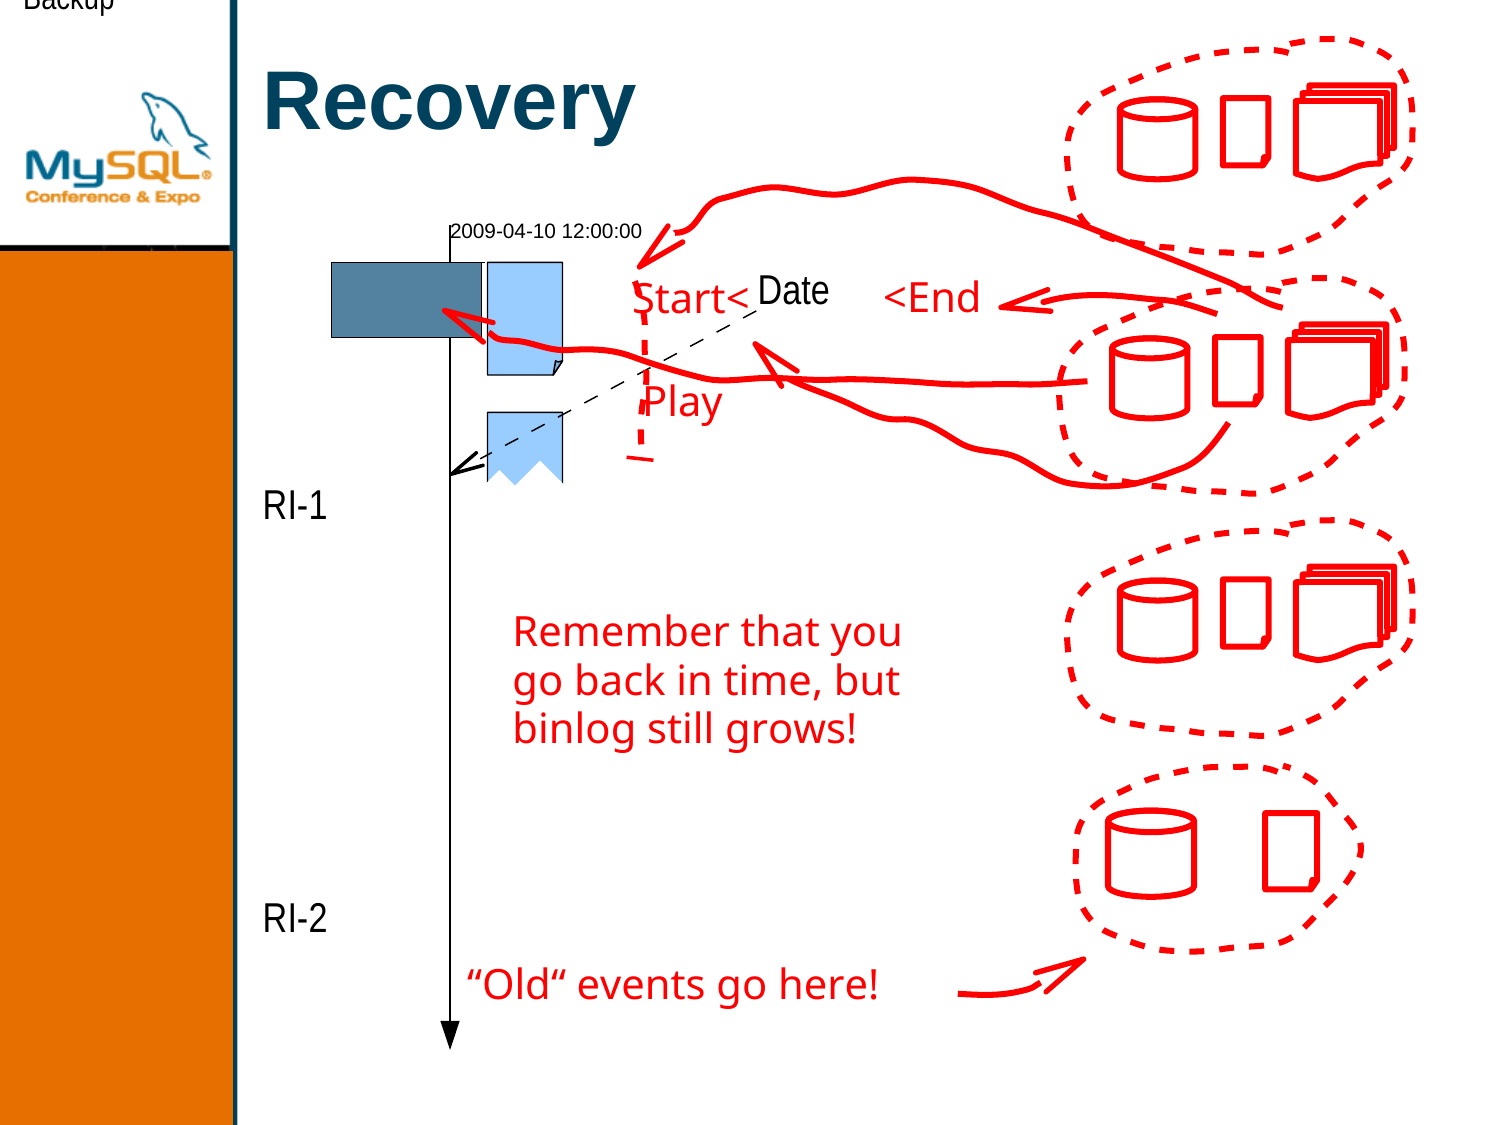

Backup
# Recovery
2009-04-10 12:00:00
Date
<End
Start<
Play
RI-1
Remember that you go back in time, but binlog still grows!
RI-2
“Old“ events go here!